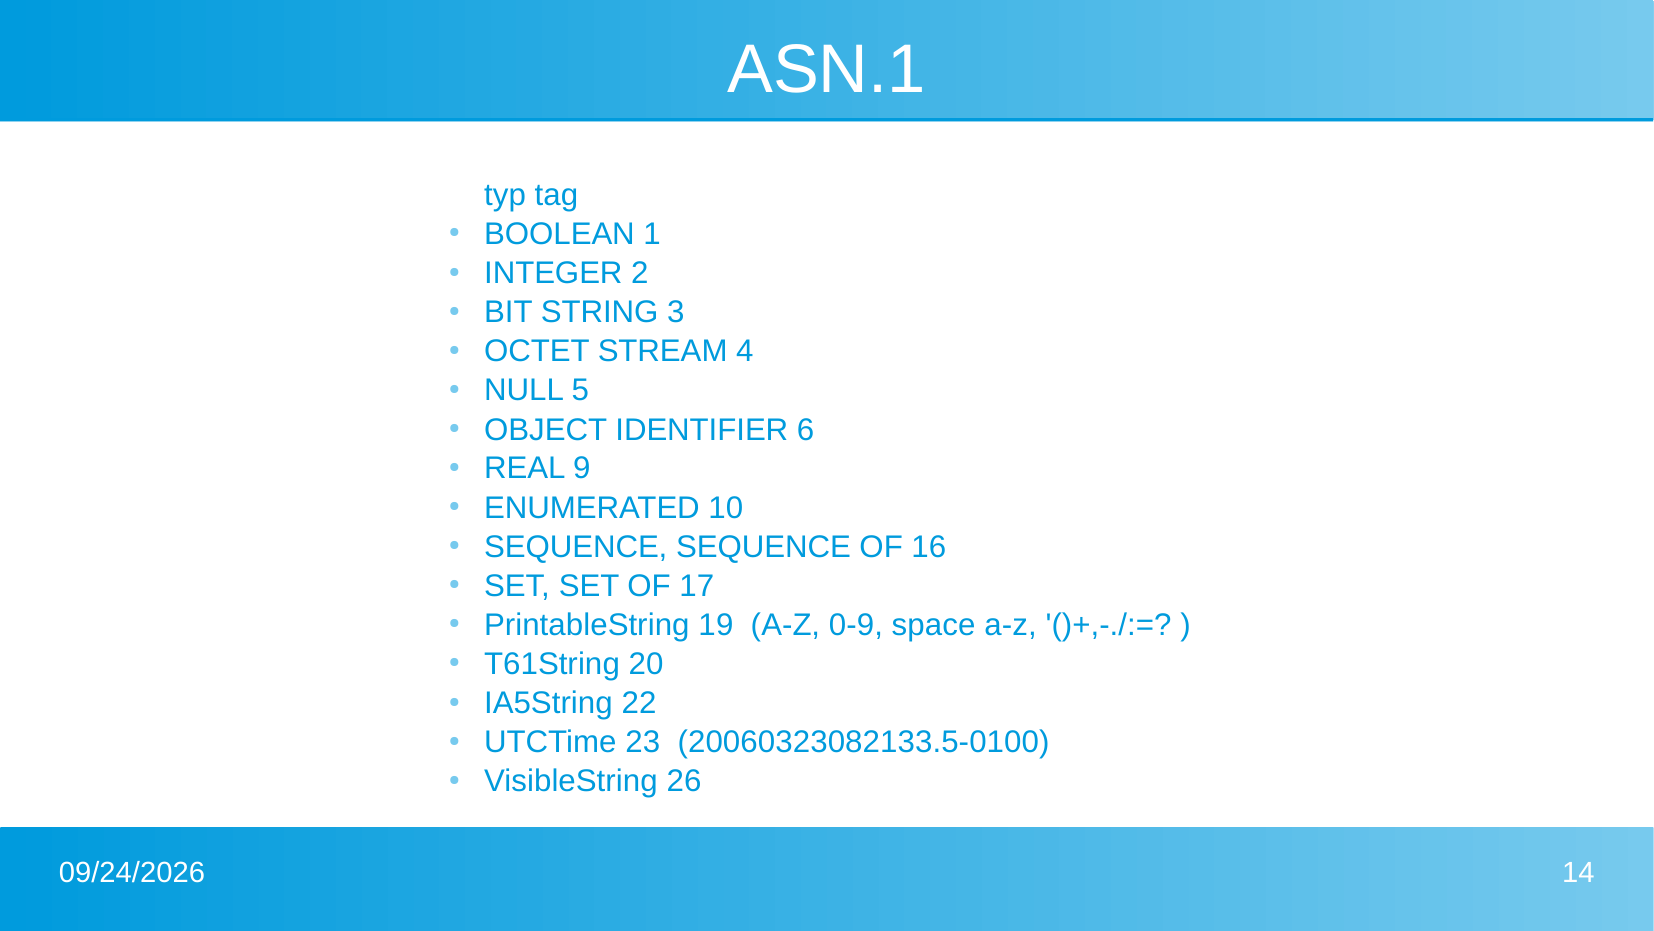

# ASN.1
typ tag
BOOLEAN 1
INTEGER 2
BIT STRING 3
OCTET STREAM 4
NULL 5
OBJECT IDENTIFIER 6
REAL 9
ENUMERATED 10
SEQUENCE, SEQUENCE OF 16
SET, SET OF 17
PrintableString 19 (A-Z, 0-9, space a-z, '()+,-./:=? )
T61String 20
IA5String 22
UTCTime 23 (20060323082133.5-0100)
VisibleString 26
14